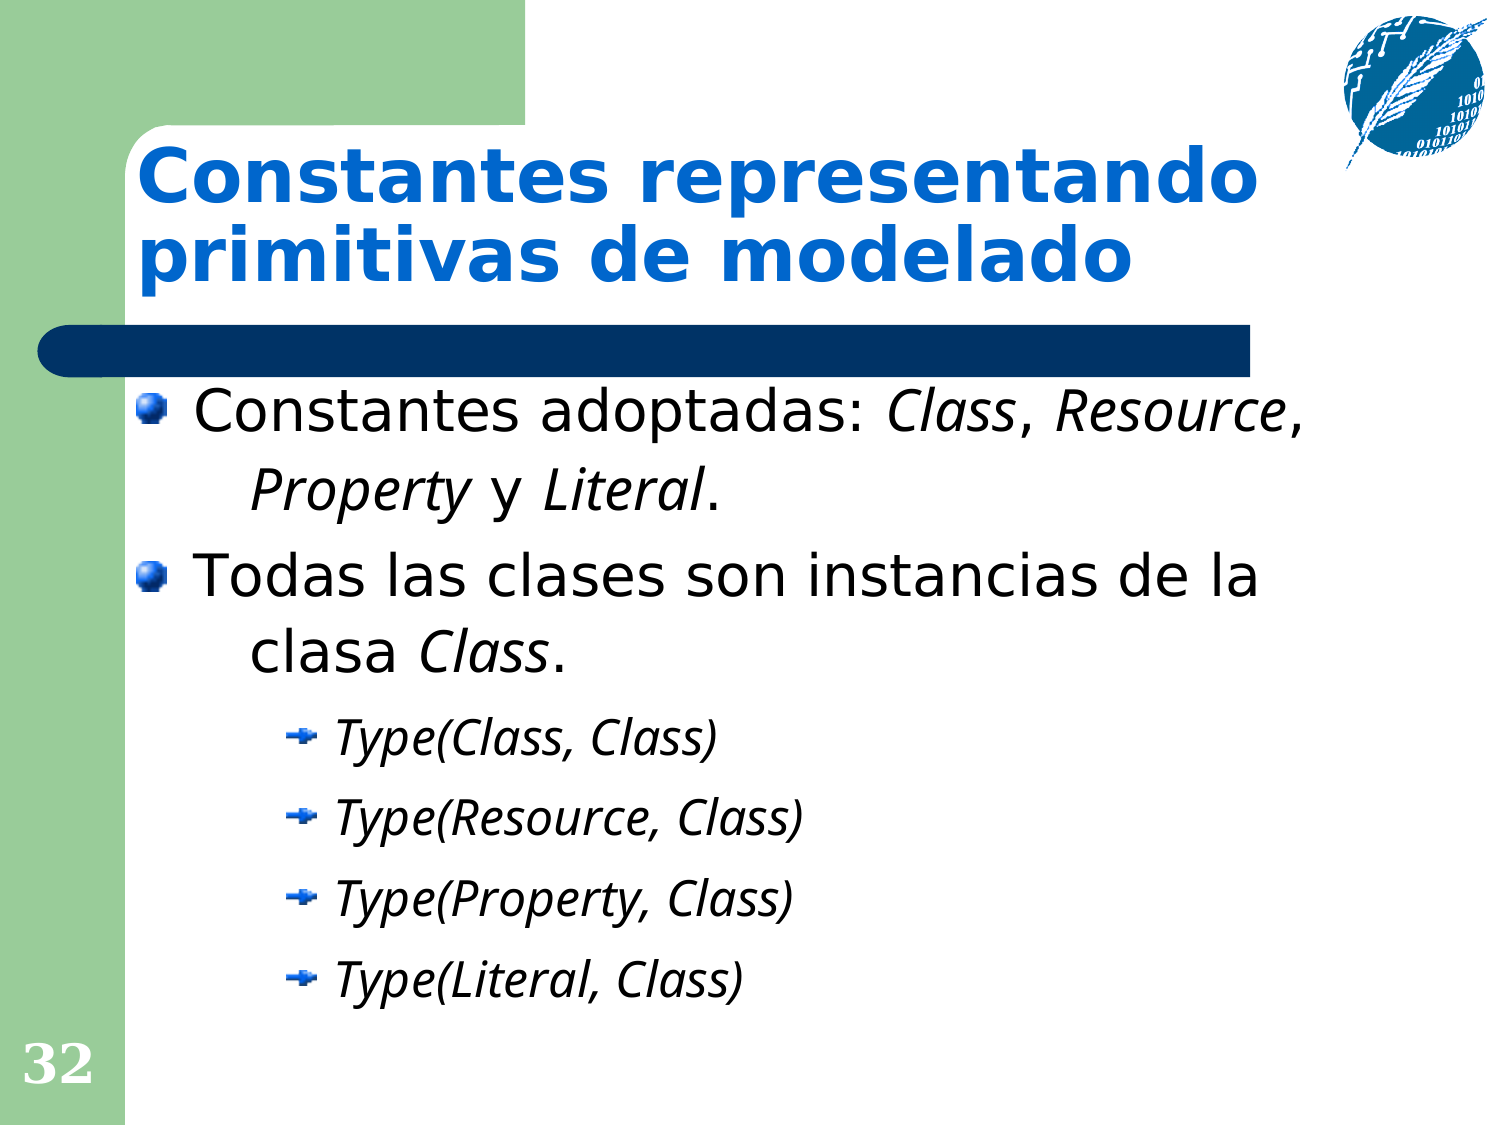

# Constantes representando primitivas de modelado
Constantes adoptadas: Class, Resource, Property y Literal.
Todas las clases son instancias de la clasa Class.
Type(Class, Class)
Type(Resource, Class)
Type(Property, Class)
Type(Literal, Class)
32